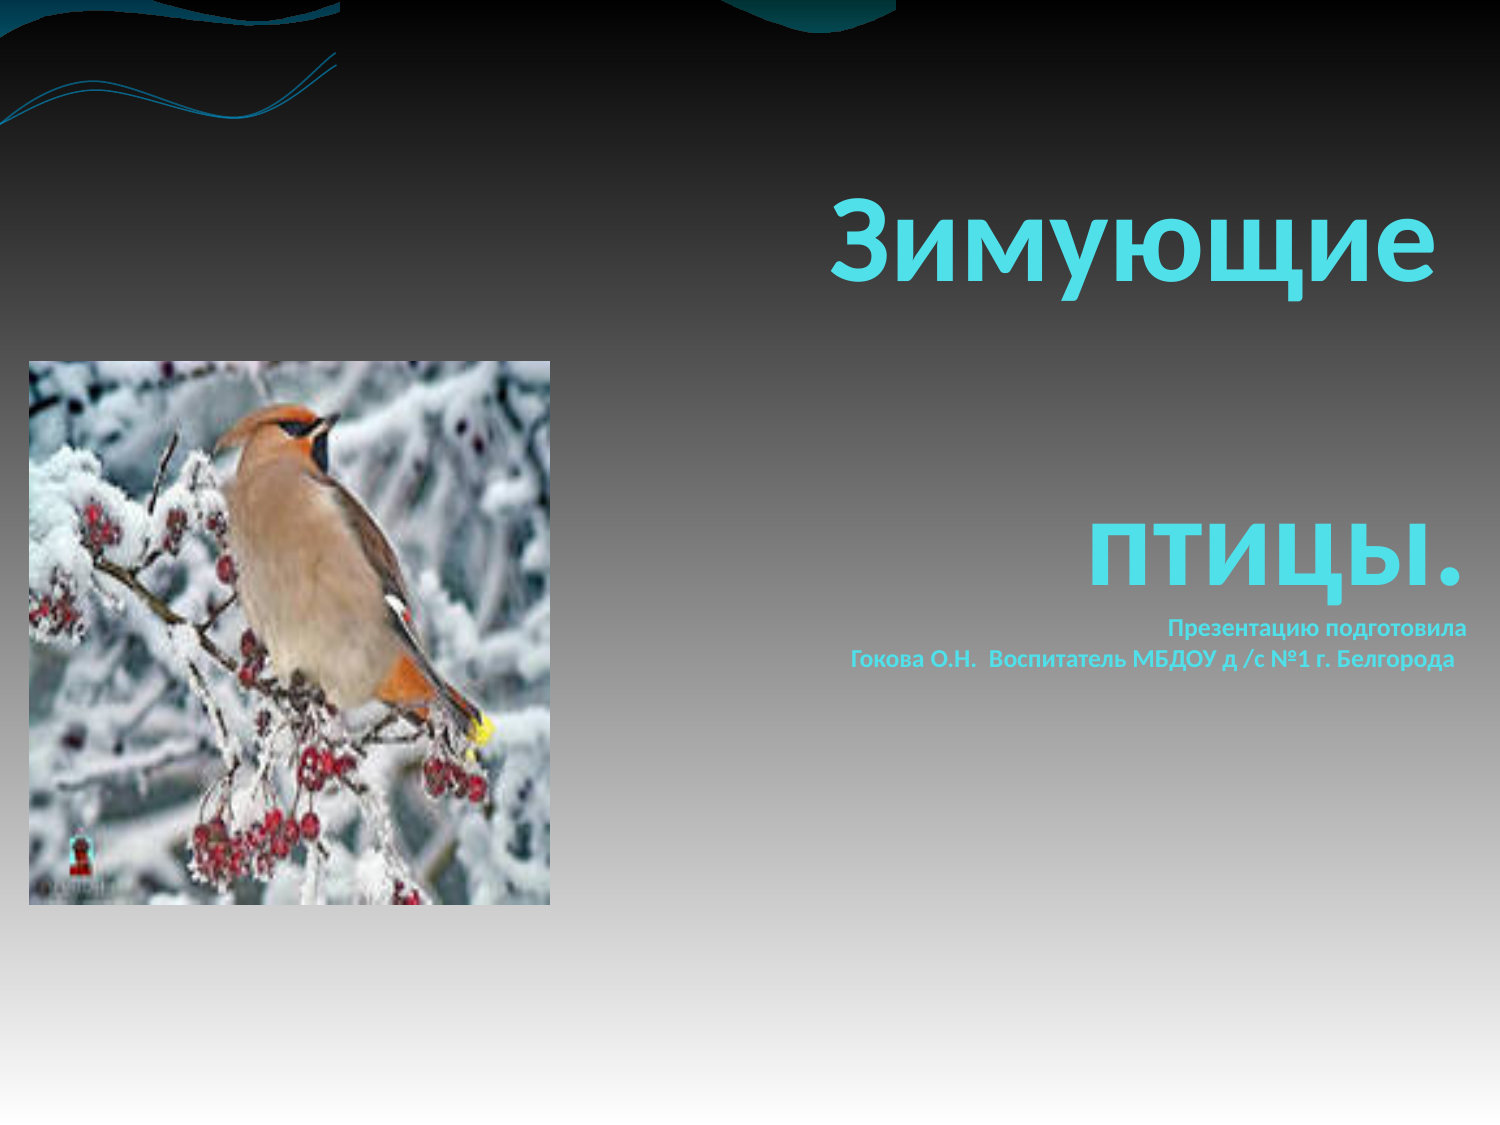

# Зимующие птицы. Презентацию подготовила Гокова О.Н. Воспитатель МБДОУ д /с №1 г. Белгорода .